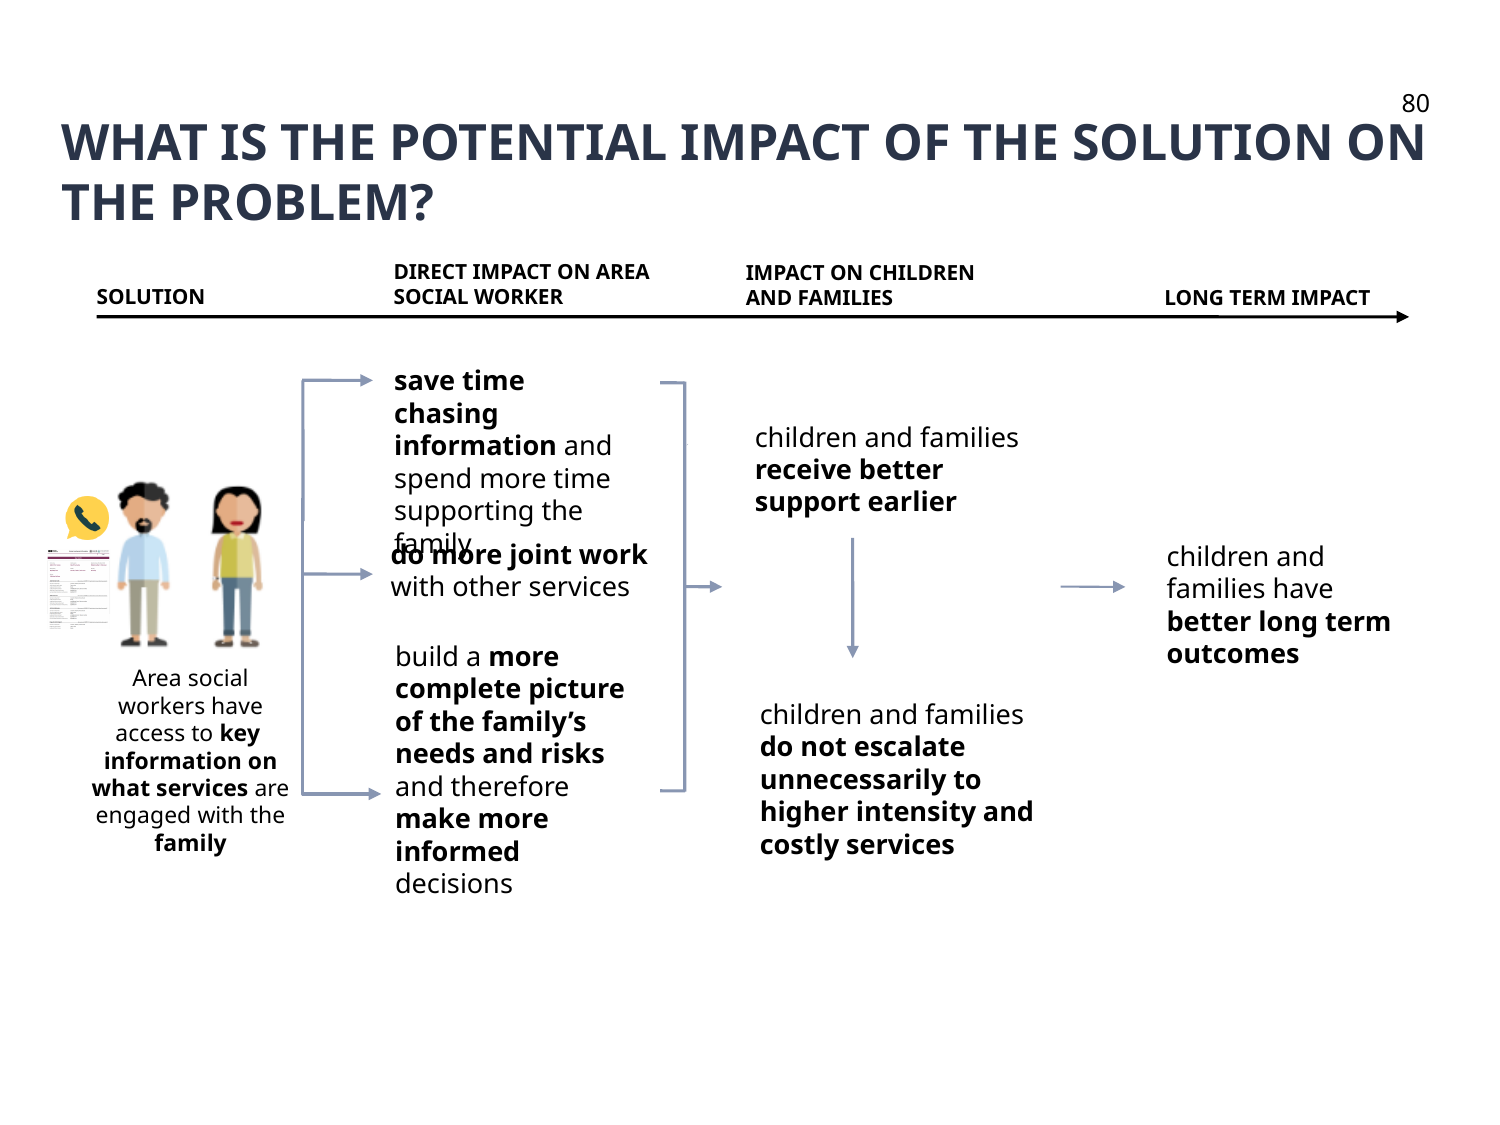

WHAT IS THE POTENTIAL IMPACT OF THE SOLUTION ON THE PROBLEM?
DIRECT IMPACT ON AREA SOCIAL WORKER
IMPACT ON CHILDREN
AND FAMILIES
SOLUTION
LONG TERM IMPACT
save time chasing information and spend more time supporting the family
children and families receive better support earlier
do more joint work with other services
children and families have better long term outcomes
build a more complete picture of the family’s needs and risks and therefore make more informed decisions
Area social workers have access to key information on what services are engaged with the family
children and families do not escalate unnecessarily to higher intensity and costly services